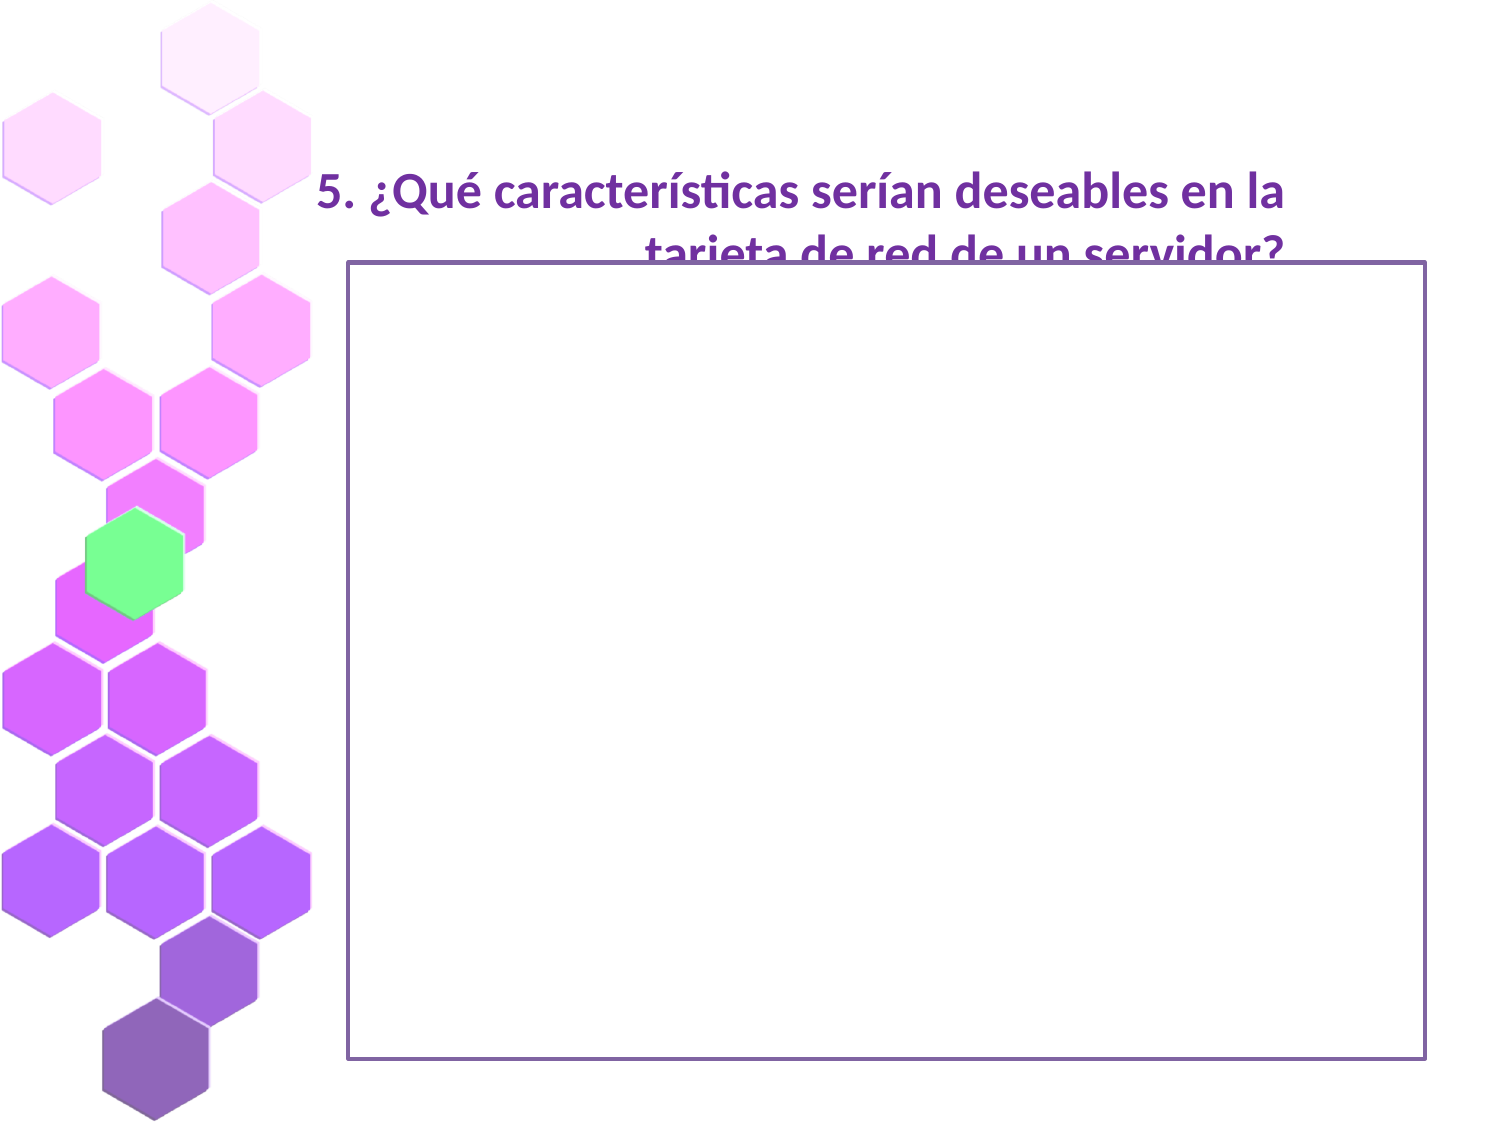

# 5. ¿Qué características serían deseables en la tarjeta de red de un servidor?